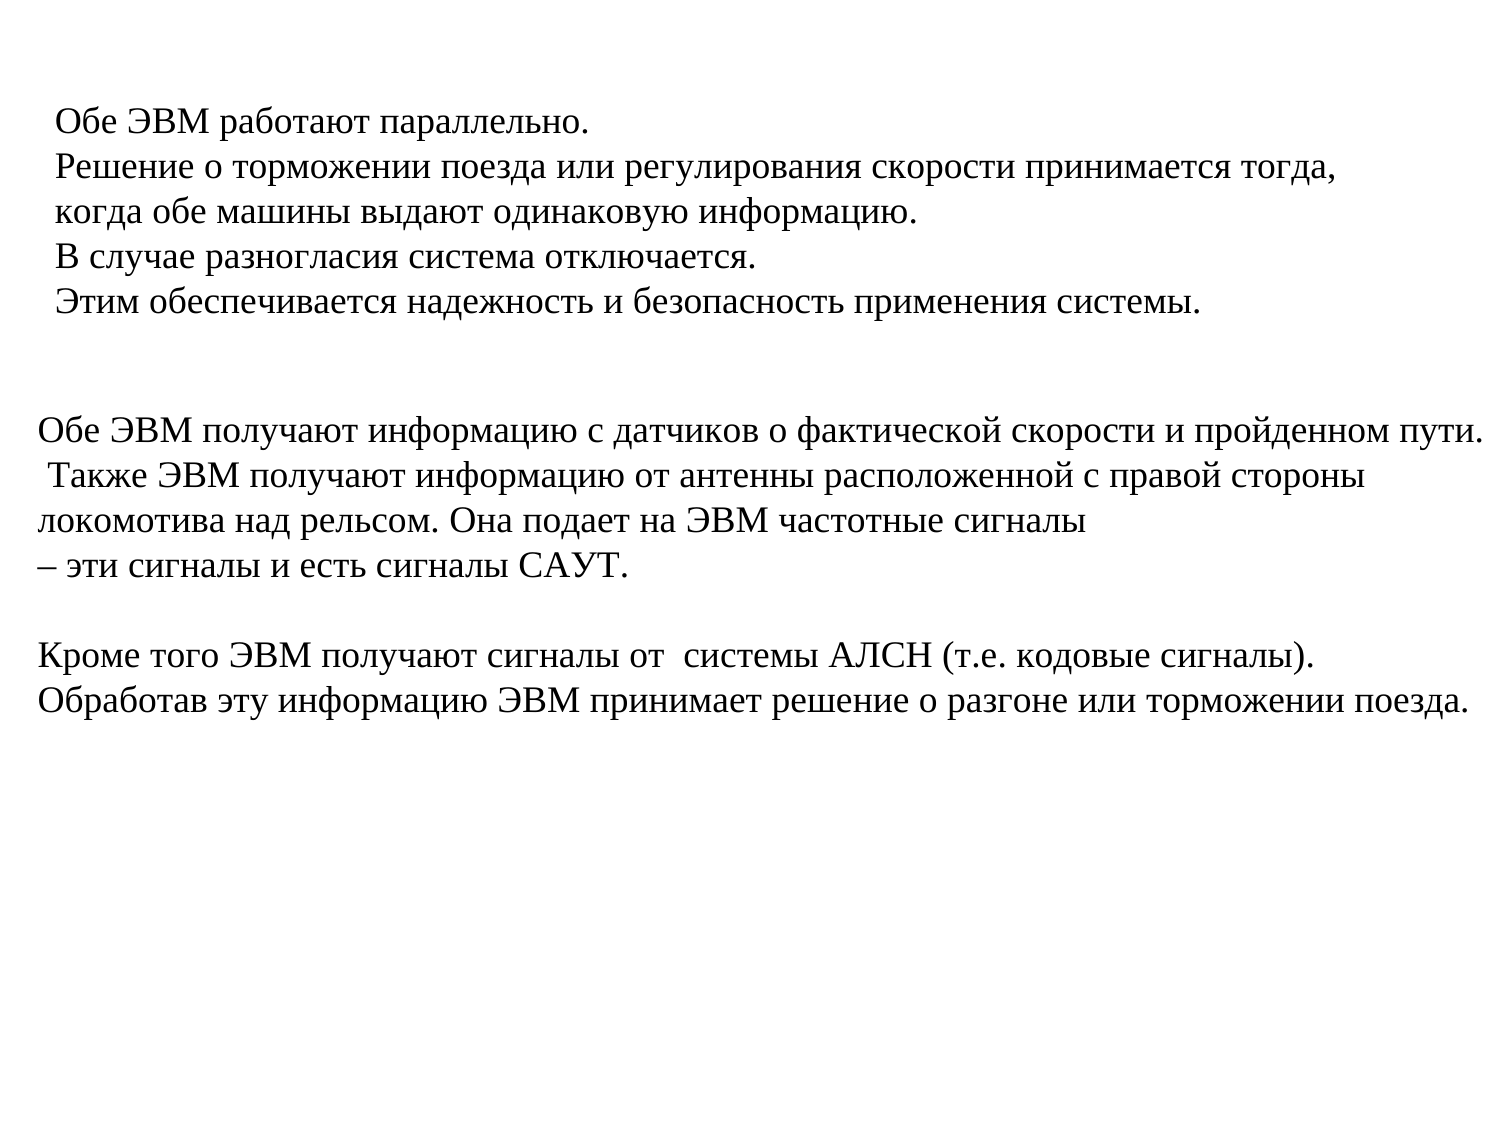

Обе ЭВМ работают параллельно.
Решение о торможении поезда или регулирования скорости принимается тогда,
когда обе машины выдают одинаковую информацию.
В случае разногласия система отключается.
Этим обеспечивается надежность и безопасность применения системы.
Обе ЭВМ получают информацию с датчиков о фактической скорости и пройденном пути.
 Также ЭВМ получают информацию от антенны расположенной с правой стороны
локомотива над рельсом. Она подает на ЭВМ частотные сигналы
– эти сигналы и есть сигналы САУТ.
Кроме того ЭВМ получают сигналы от системы АЛСН (т.е. кодовые сигналы).
Обработав эту информацию ЭВМ принимает решение о разгоне или торможении поезда.